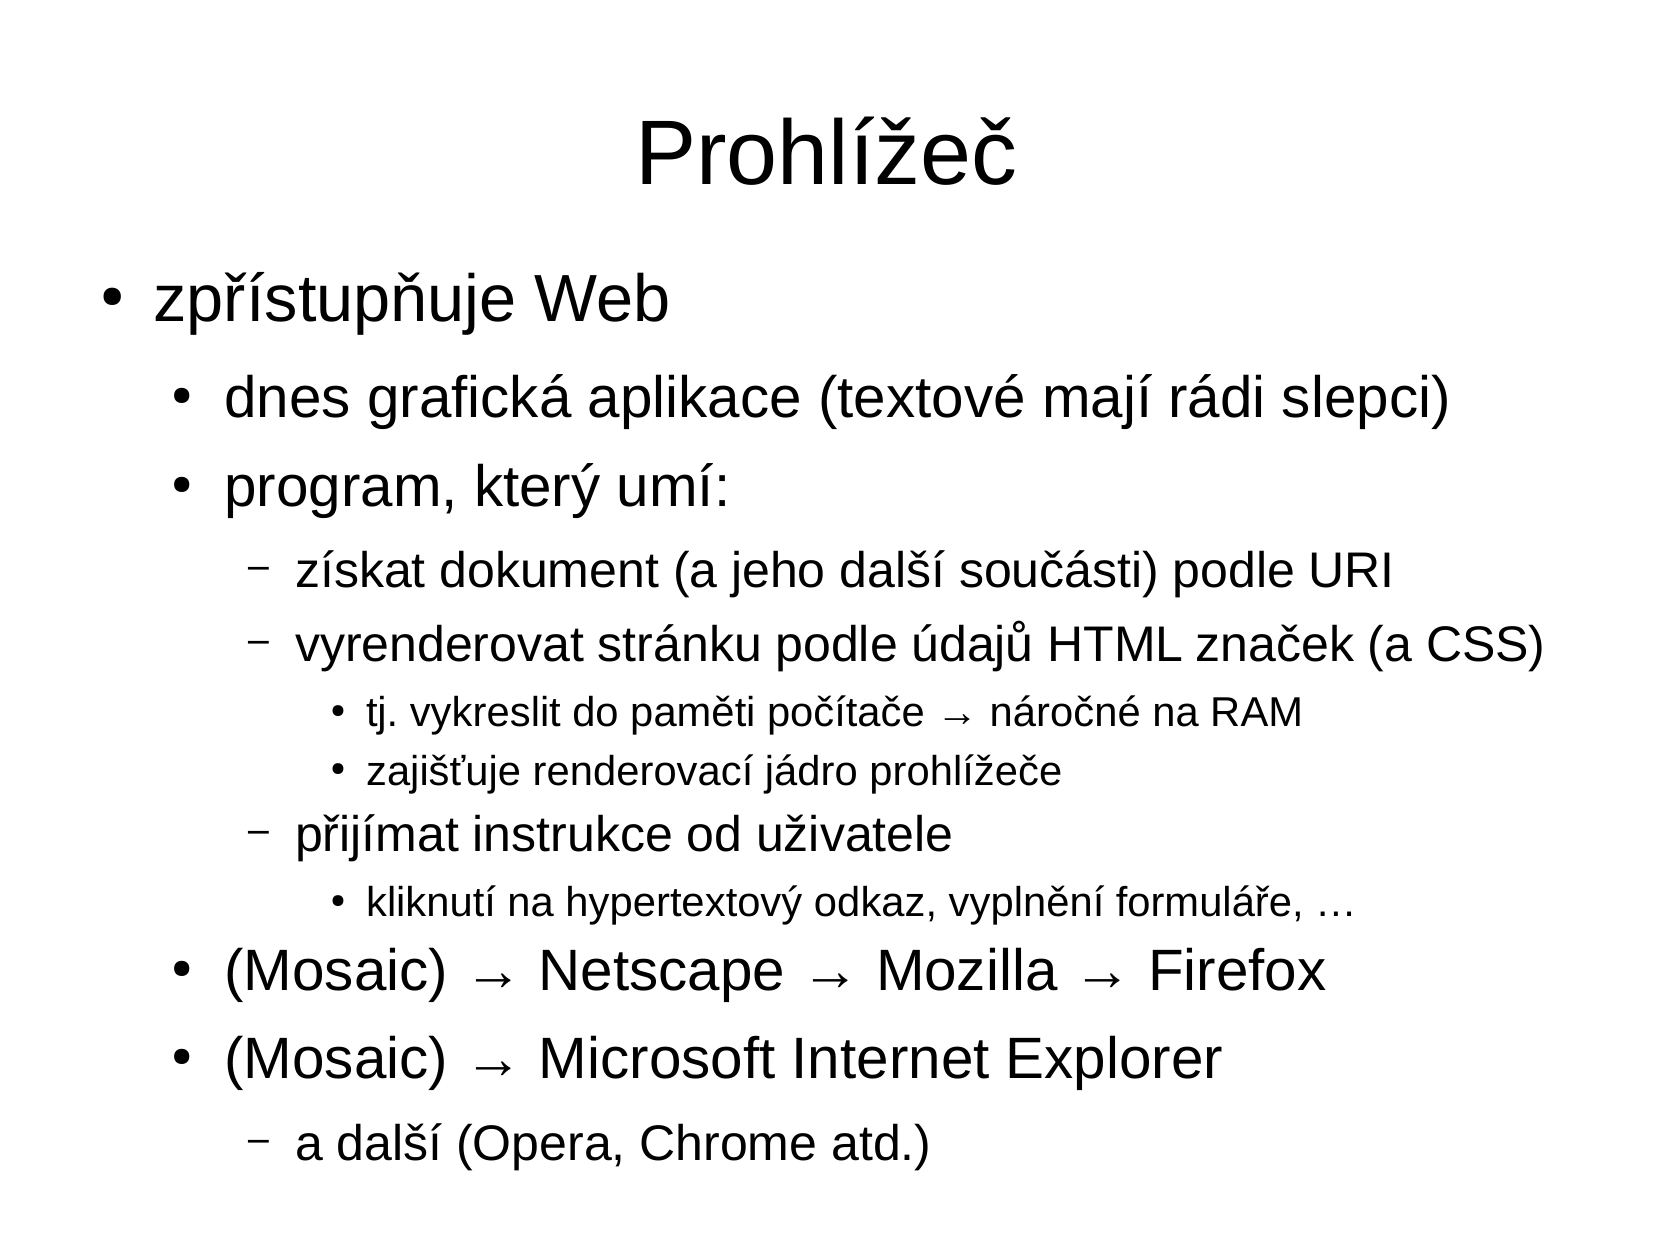

# Prohlížeč
zpřístupňuje Web
dnes grafická aplikace (textové mají rádi slepci)
program, který umí:
získat dokument (a jeho další součásti) podle URI
vyrenderovat stránku podle údajů HTML značek (a CSS)
tj. vykreslit do paměti počítače → náročné na RAM
zajišťuje renderovací jádro prohlížeče
přijímat instrukce od uživatele
kliknutí na hypertextový odkaz, vyplnění formuláře, …
(Mosaic) → Netscape → Mozilla → Firefox
(Mosaic) → Microsoft Internet Explorer
a další (Opera, Chrome atd.)